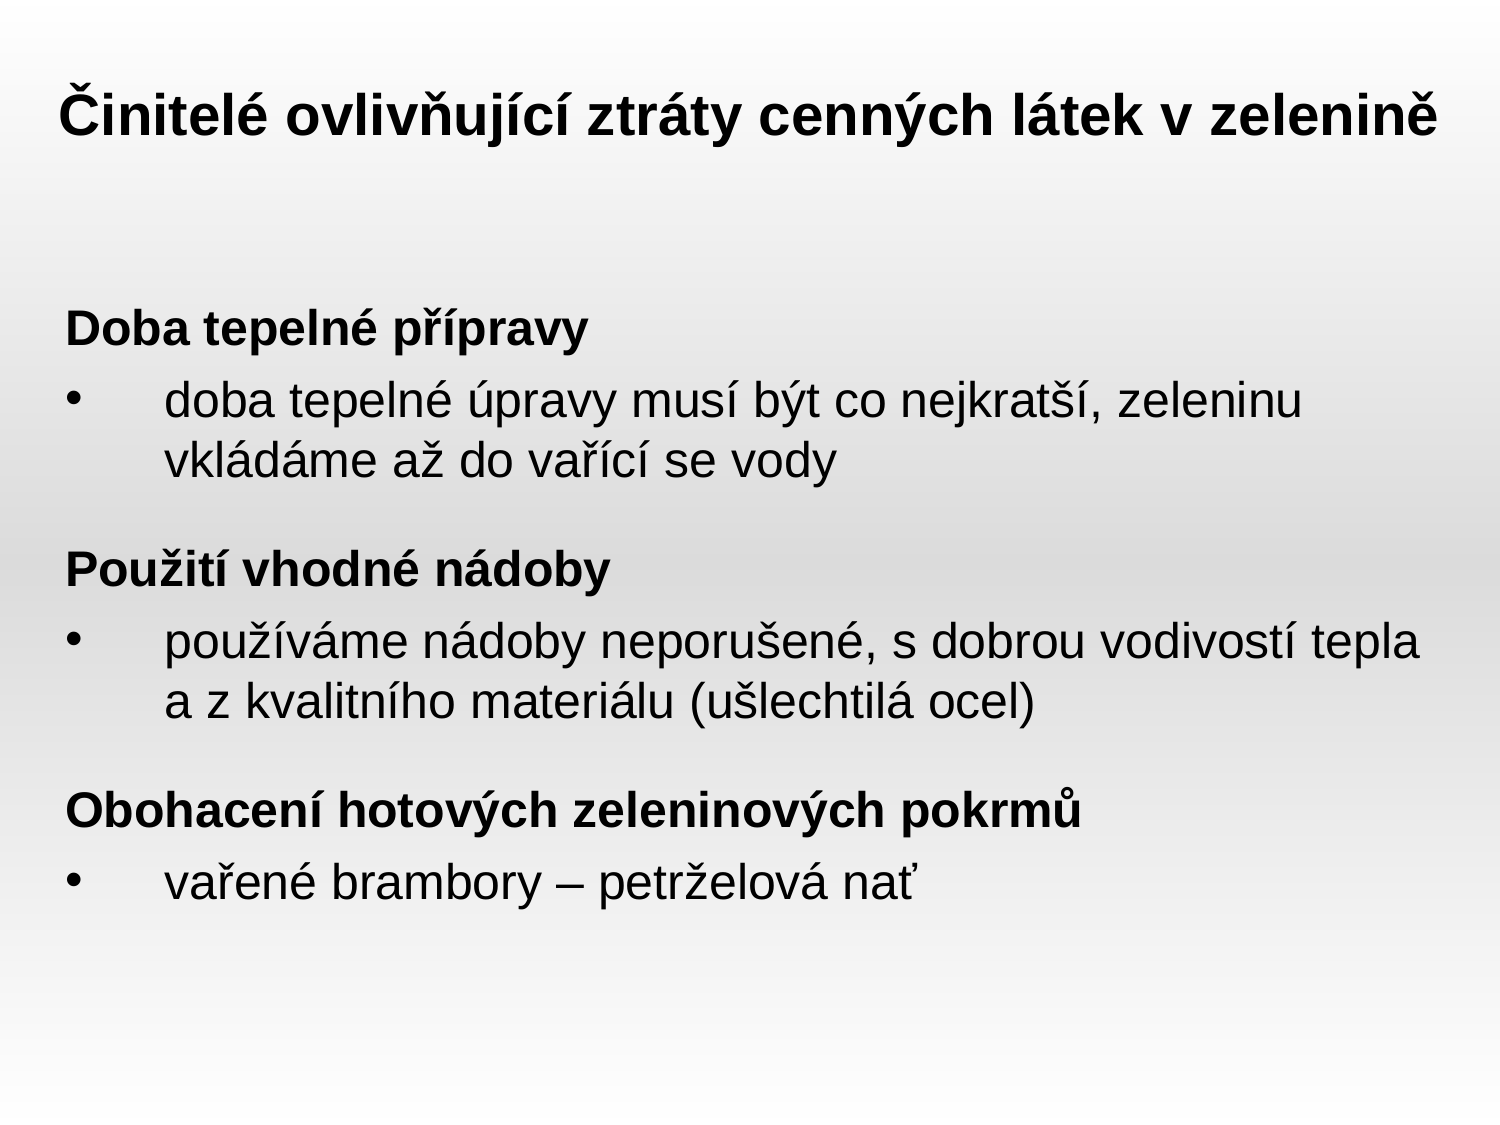

# Činitelé ovlivňující ztráty cenných látek v zelenině
Doba tepelné přípravy
doba tepelné úpravy musí být co nejkratší, zeleninu vkládáme až do vařící se vody
Použití vhodné nádoby
používáme nádoby neporušené, s dobrou vodivostí tepla a z kvalitního materiálu (ušlechtilá ocel)
Obohacení hotových zeleninových pokrmů
vařené brambory – petrželová nať